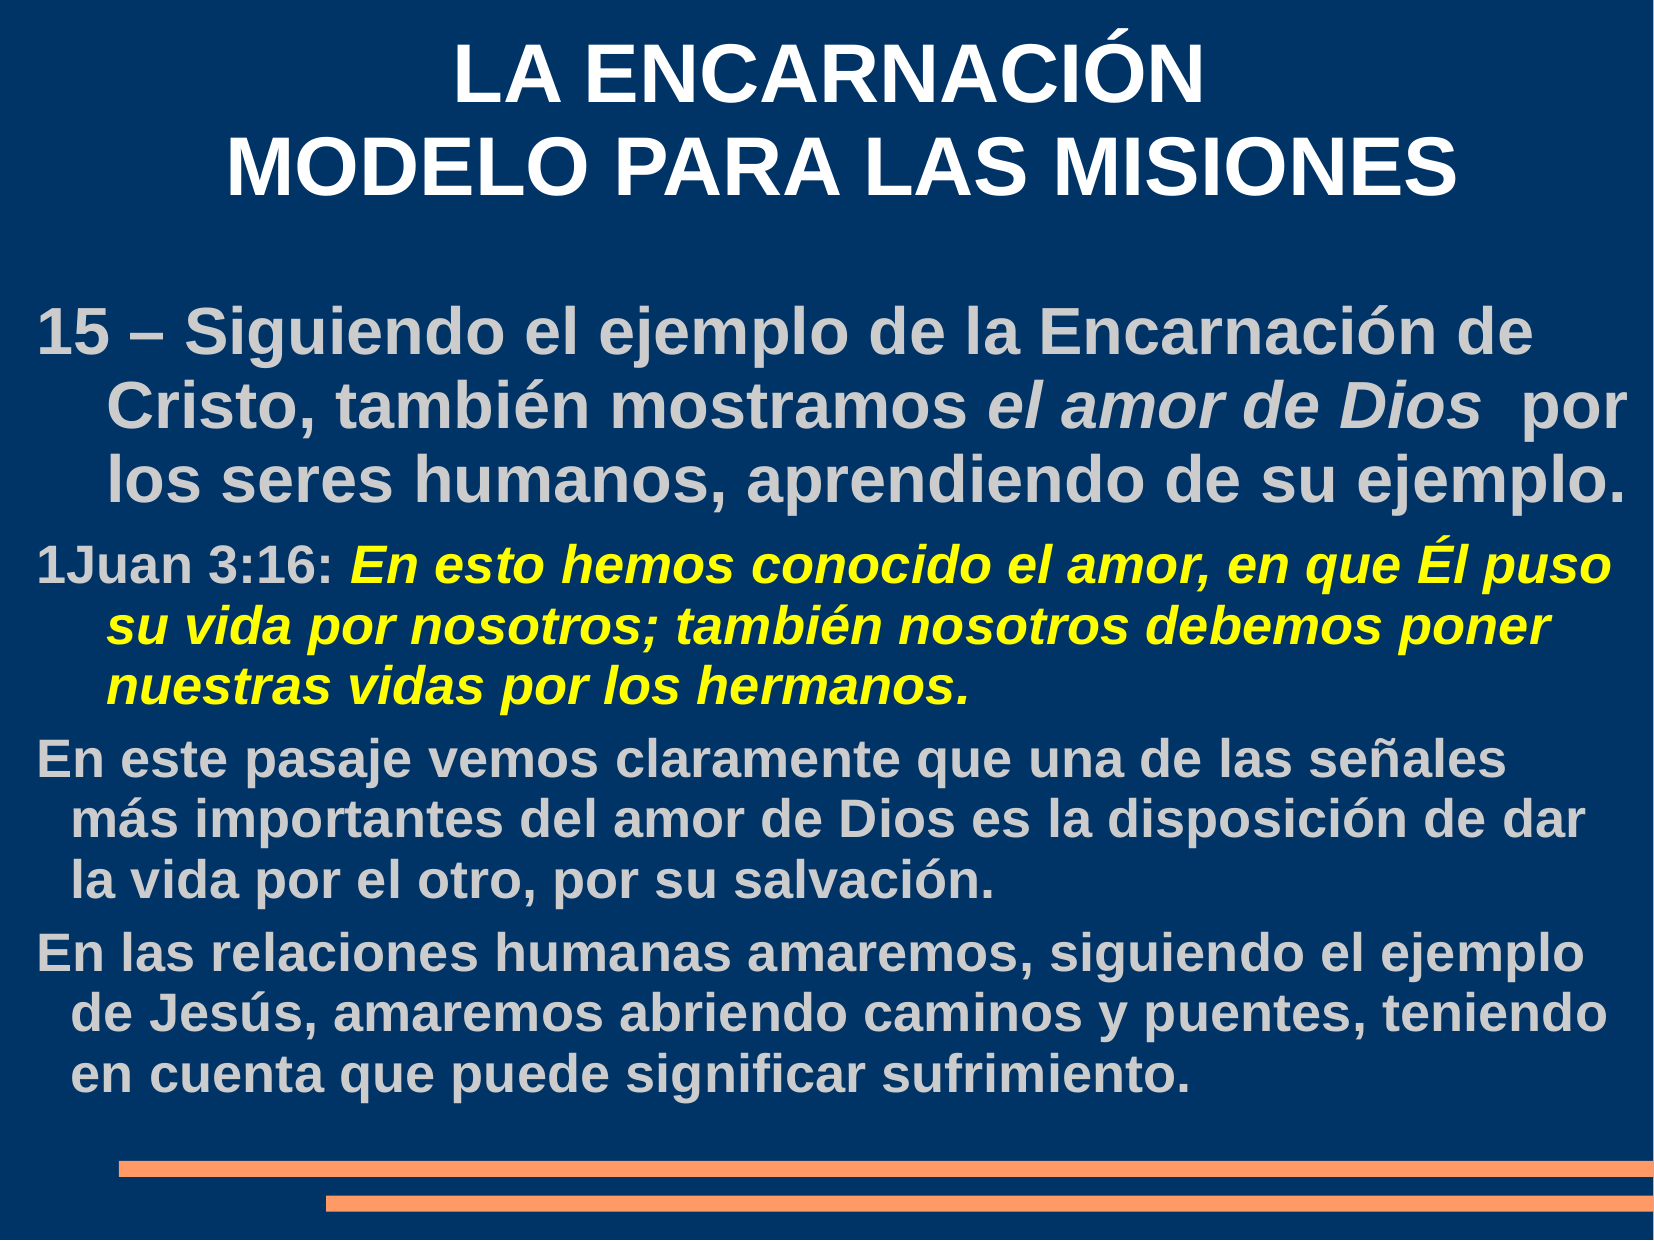

# LA ENCARNACIÓN MODELO PARA LAS MISIONES
15 – Siguiendo el ejemplo de la Encarnación de Cristo, también mostramos el amor de Dios por los seres humanos, aprendiendo de su ejemplo.
1Juan 3:16: En esto hemos conocido el amor, en que Él puso su vida por nosotros; también nosotros debemos poner nuestras vidas por los hermanos.
En este pasaje vemos claramente que una de las señales más importantes del amor de Dios es la disposición de dar la vida por el otro, por su salvación.
En las relaciones humanas amaremos, siguiendo el ejemplo de Jesús, amaremos abriendo caminos y puentes, teniendo en cuenta que puede significar sufrimiento.